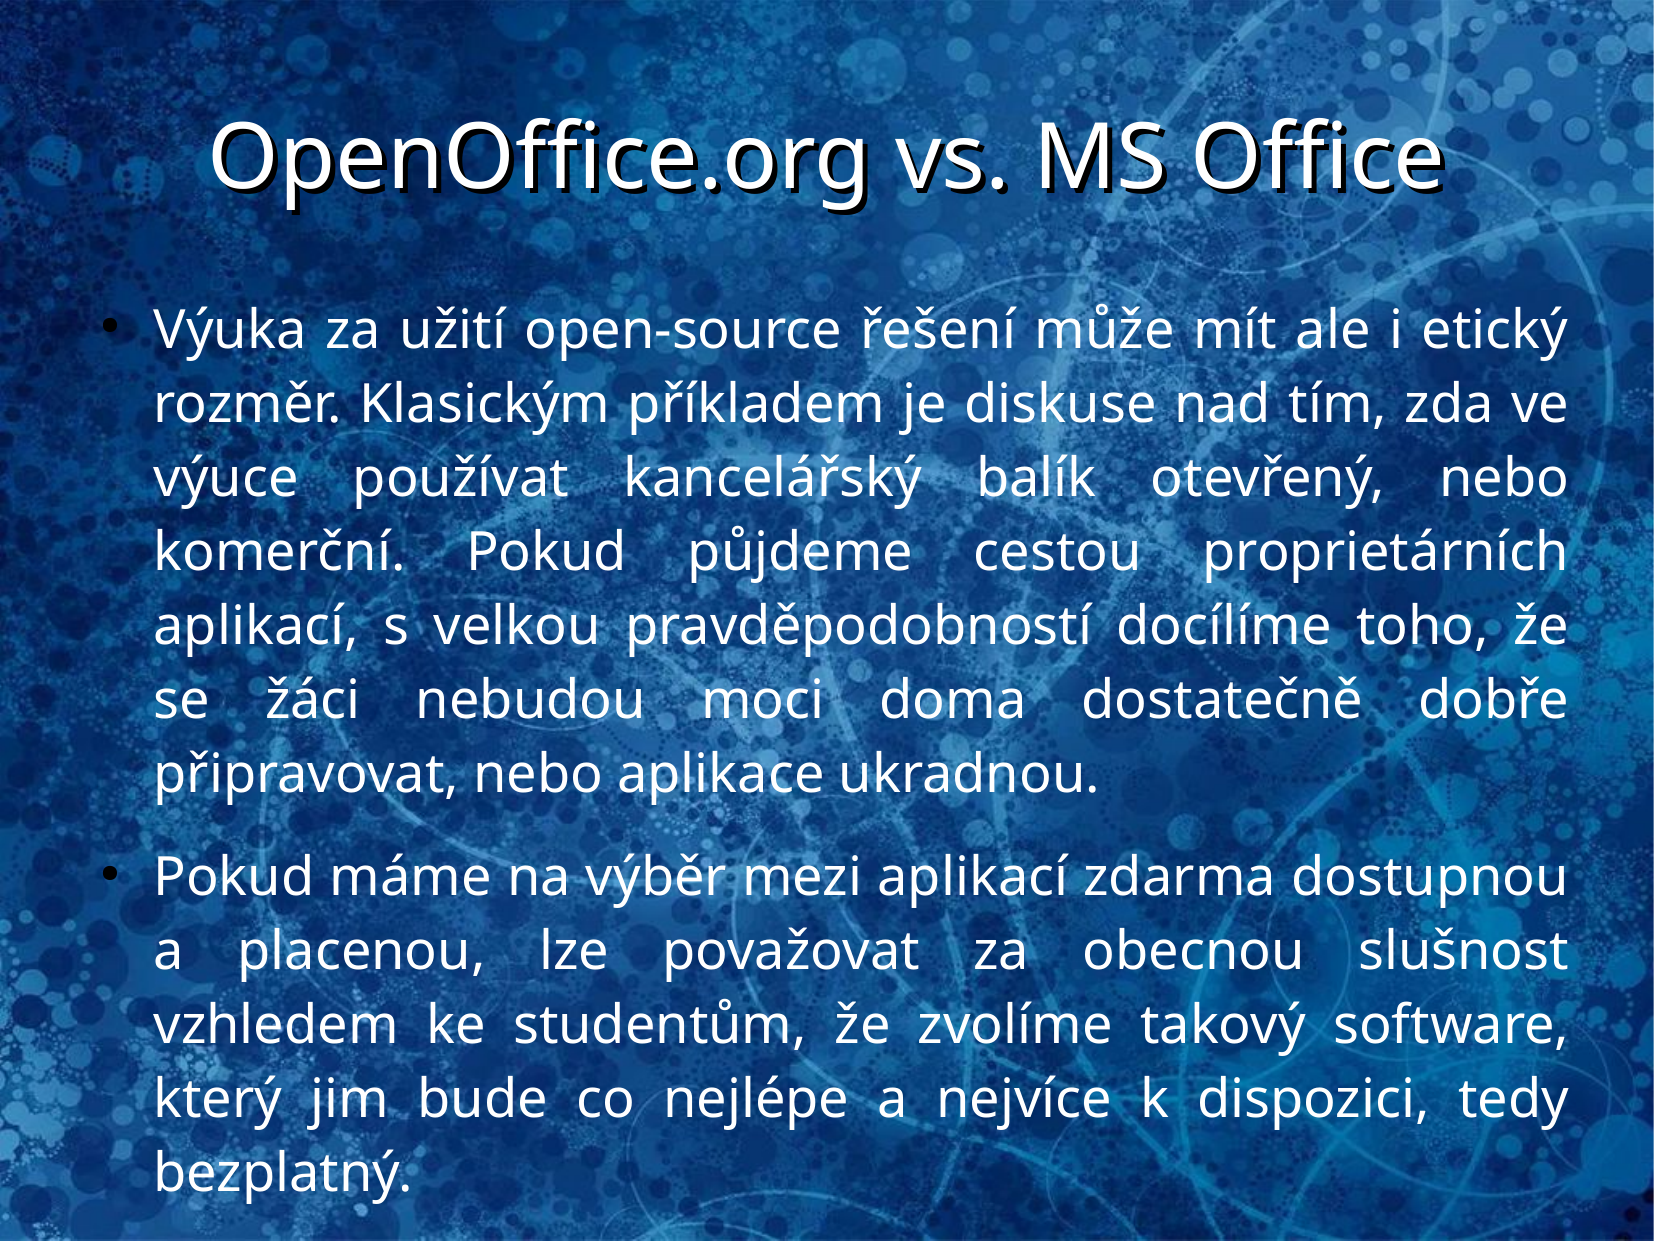

# OpenOffice.org vs. MS Office
Výuka za užití open-source řešení může mít ale i etický rozměr. Klasickým příkladem je diskuse nad tím, zda ve výuce používat kancelářský balík otevřený, nebo komerční. Pokud půjdeme cestou proprietárních aplikací, s velkou pravděpodobností docílíme toho, že se žáci nebudou moci doma dostatečně dobře připravovat, nebo aplikace ukradnou.
Pokud máme na výběr mezi aplikací zdarma dostupnou a placenou, lze považovat za obecnou slušnost vzhledem ke studentům, že zvolíme takový software, který jim bude co nejlépe a nejvíce k dispozici, tedy bezplatný.